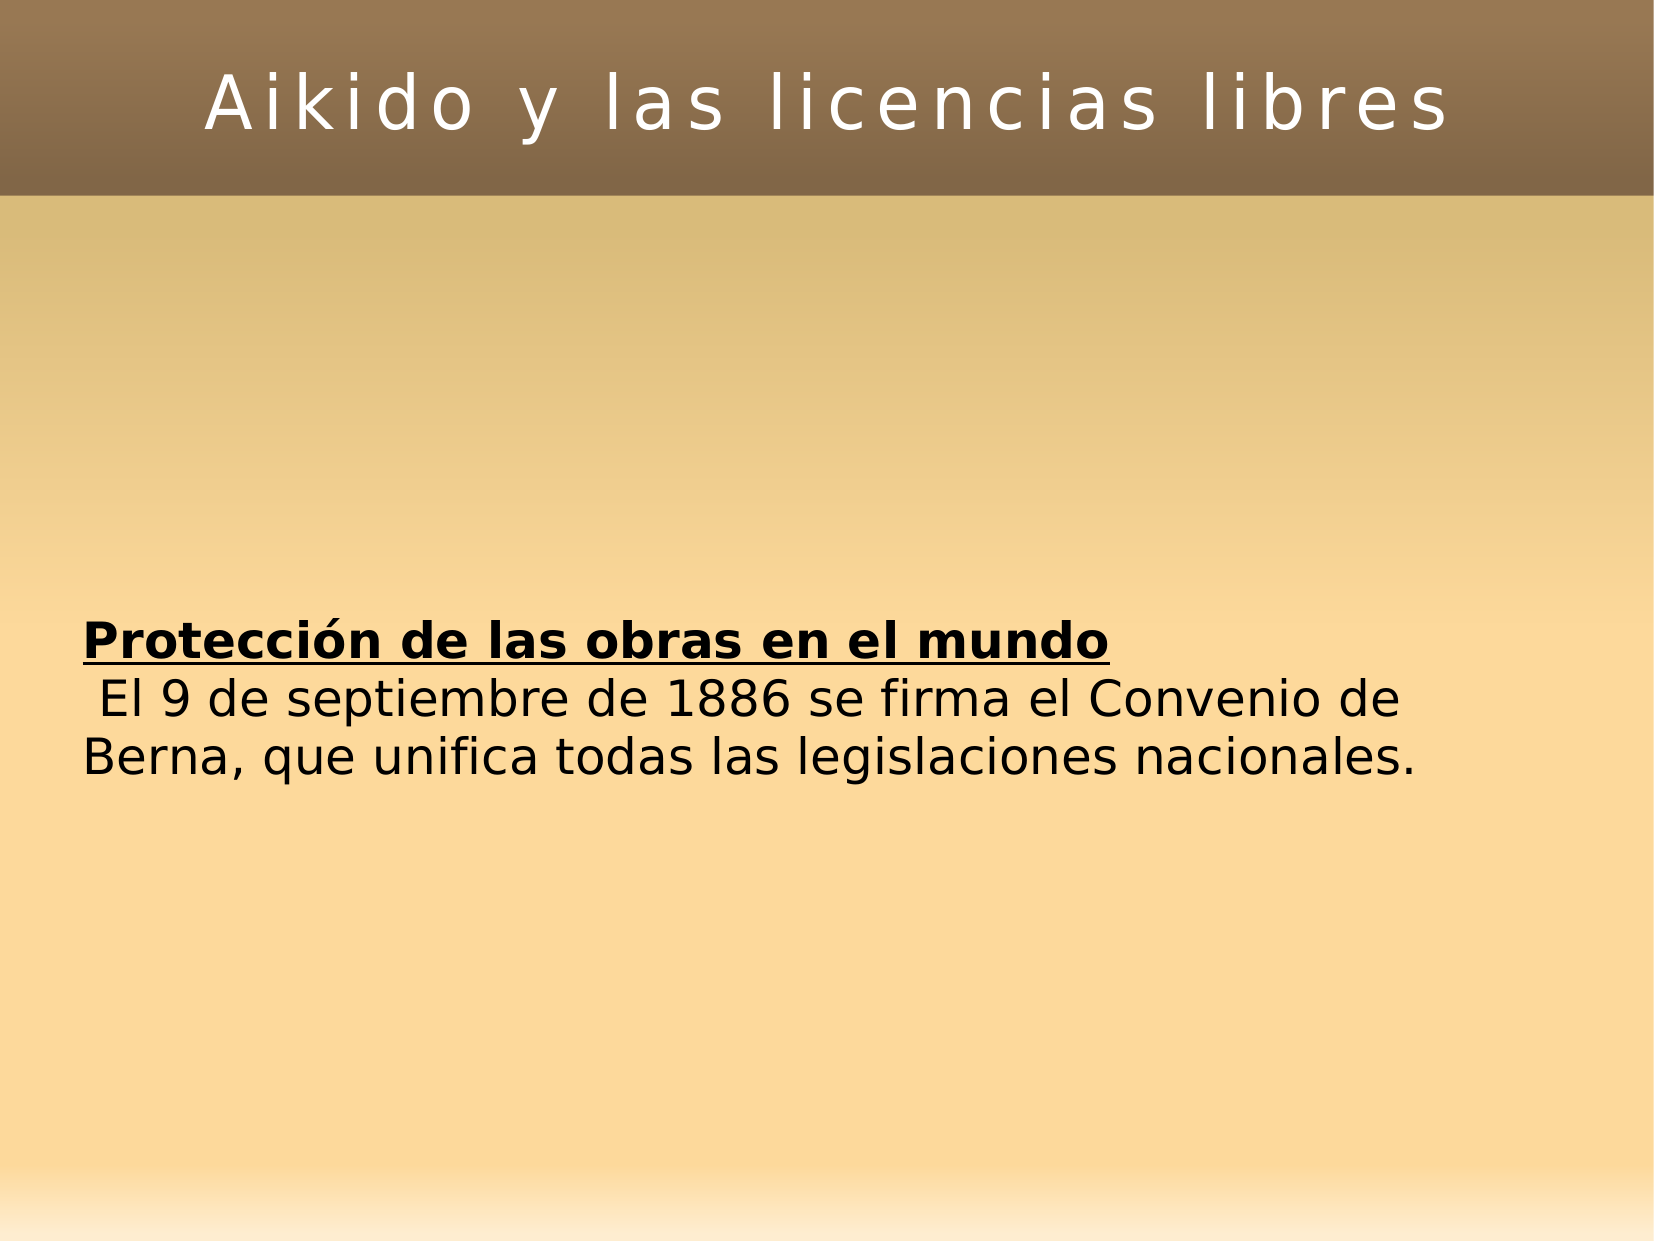

# Aikido y las licencias libres
Protección de las obras en el mundo
 El 9 de septiembre de 1886 se firma el Convenio de Berna, que unifica todas las legislaciones nacionales.